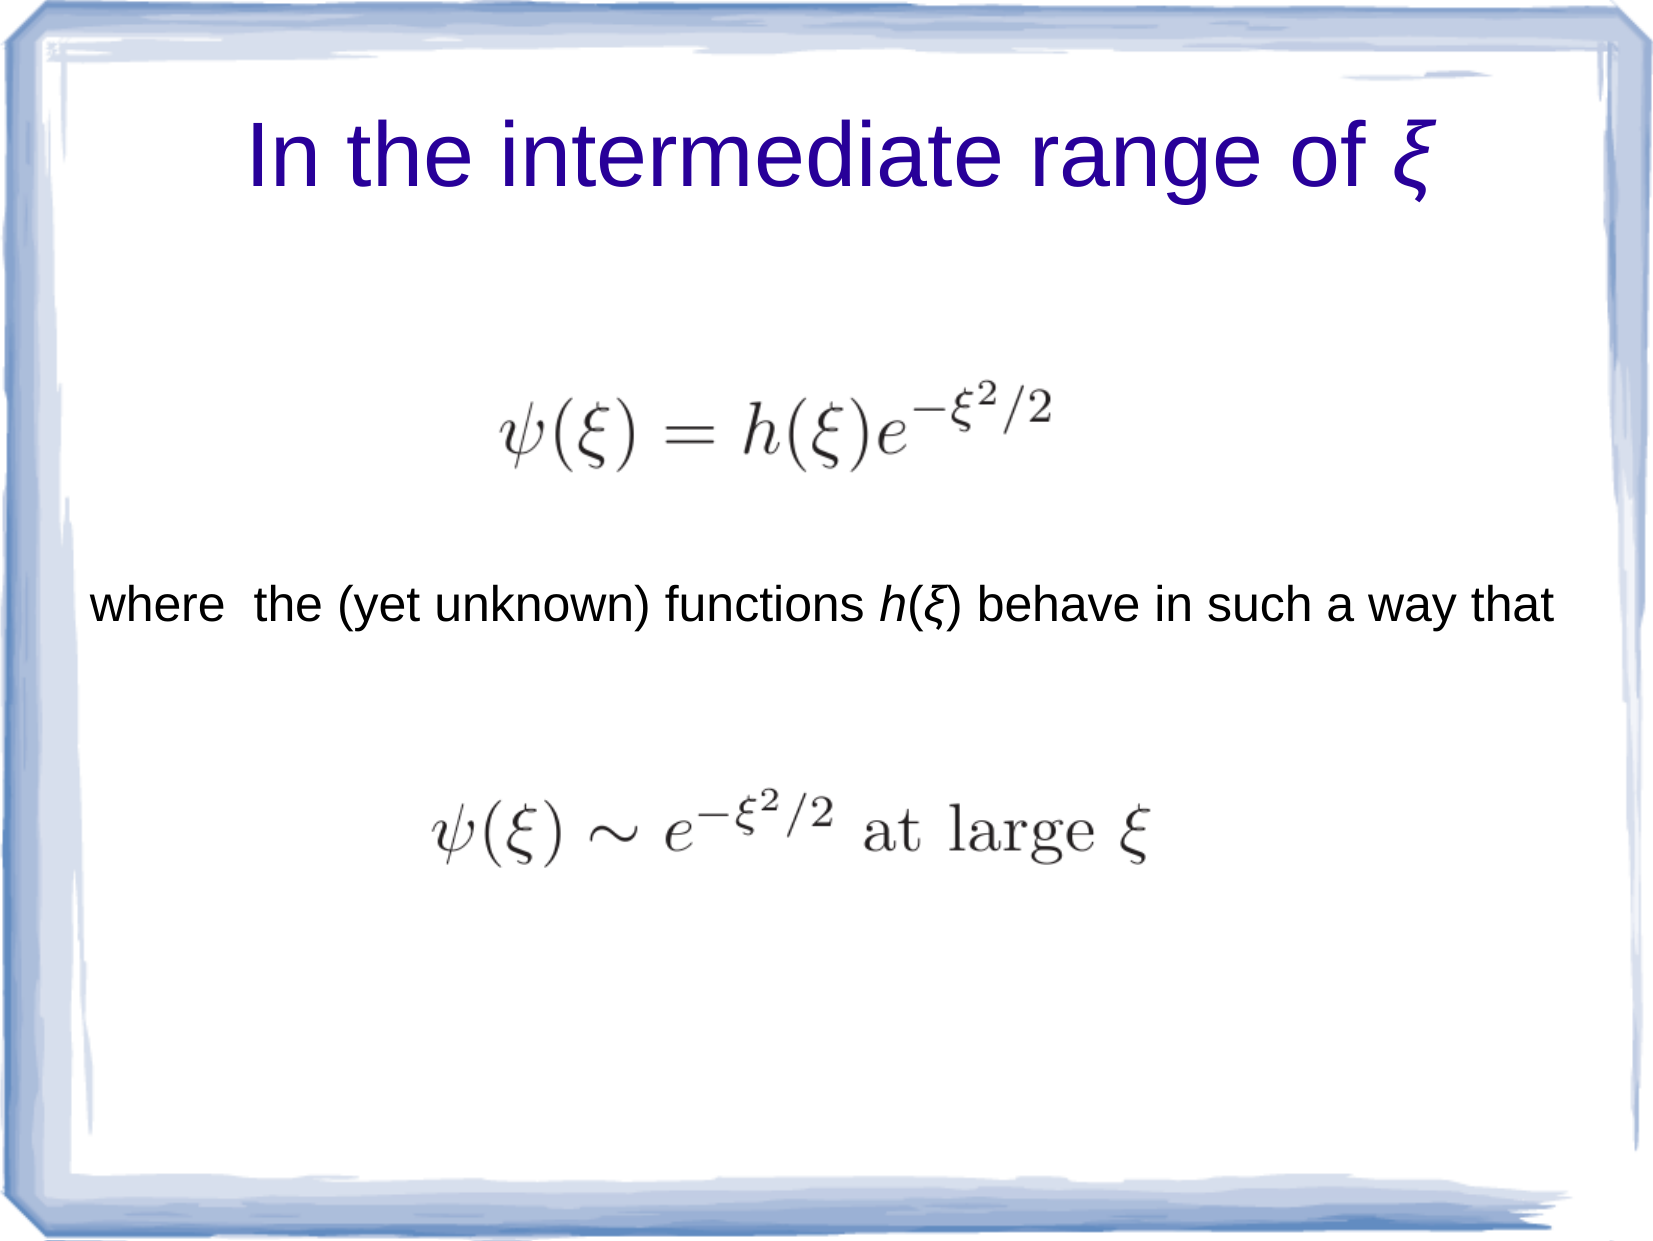

# In the intermediate range of ξ
where the (yet unknown) functions h(ξ) behave in such a way that